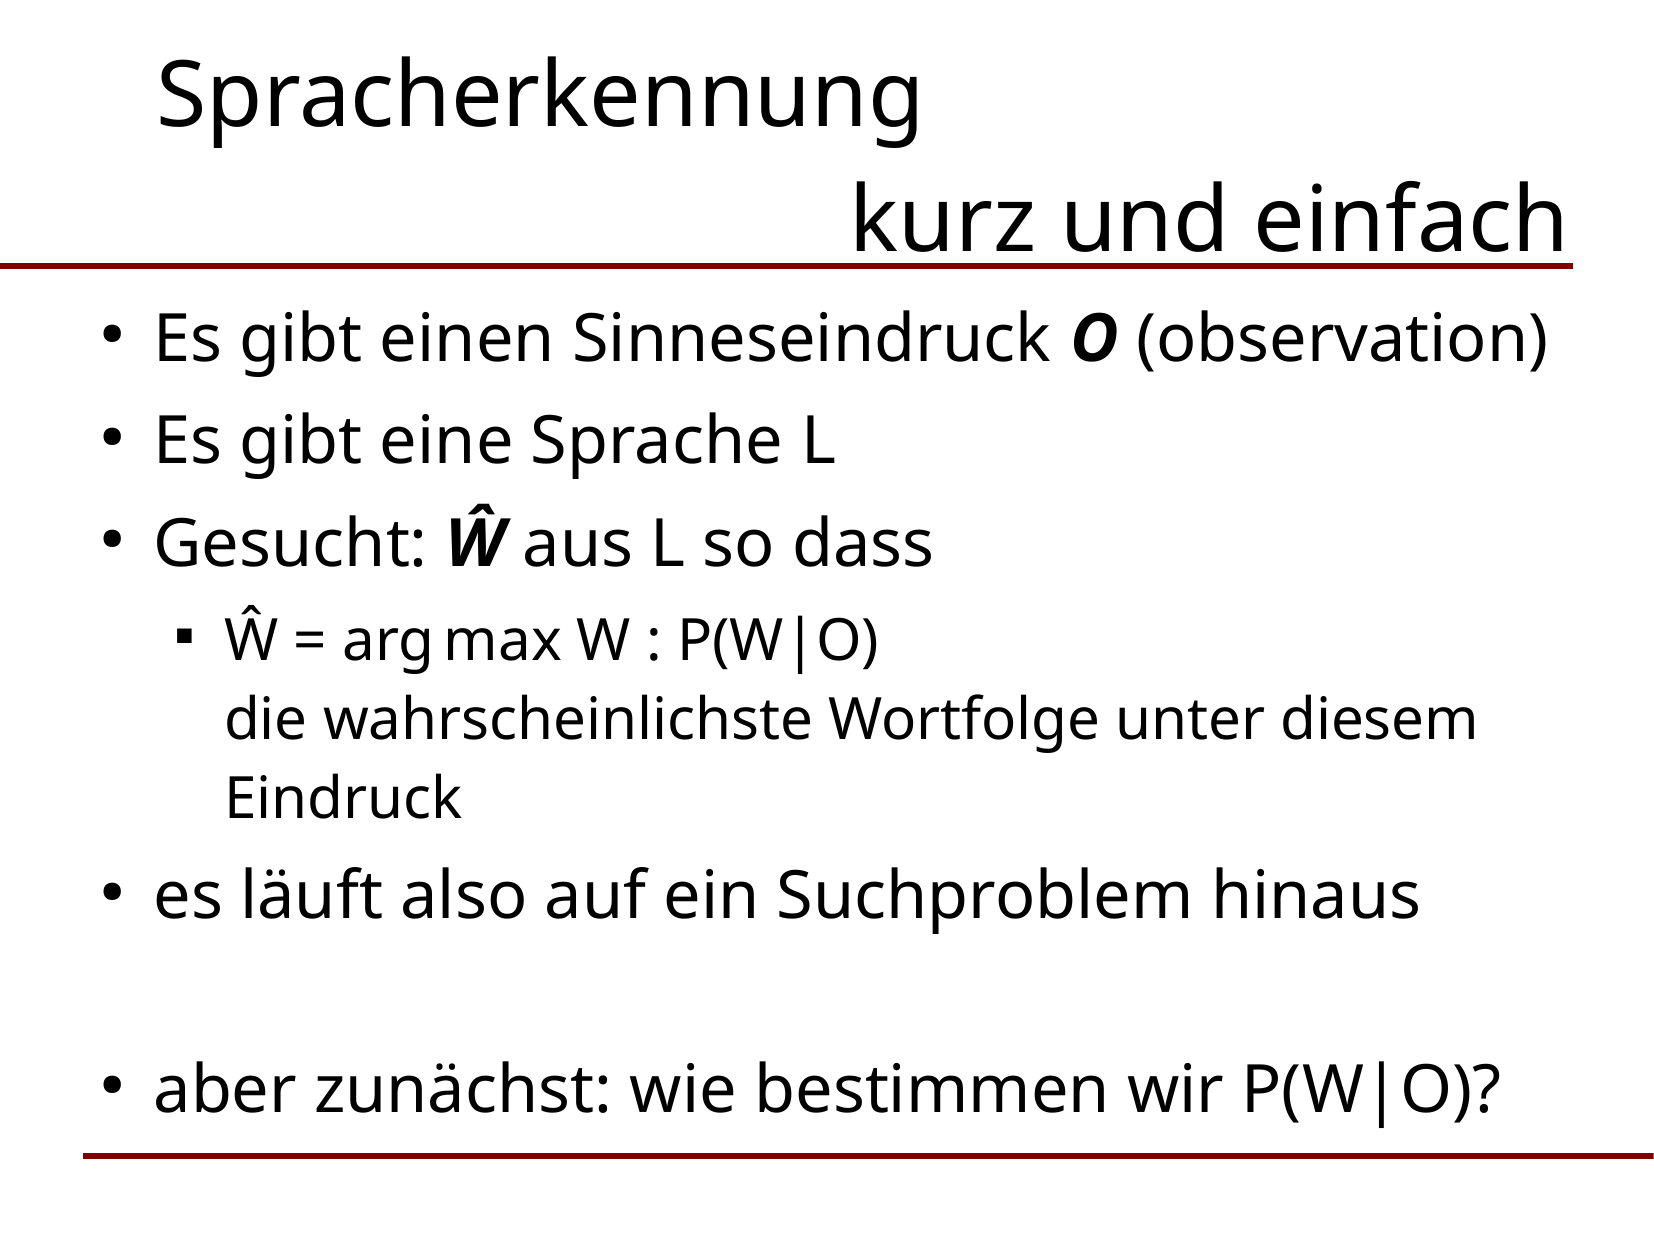

# Spracherkennung kurz und einfach
Es gibt einen Sinneseindruck O (observation)
Es gibt eine Sprache L
Gesucht: Ŵ aus L so dass
Ŵ = arg max W : P(W|O)
die wahrscheinlichste Wortfolge unter diesem Eindruck
es läuft also auf ein Suchproblem hinaus
aber zunächst: wie bestimmen wir P(W|O)?